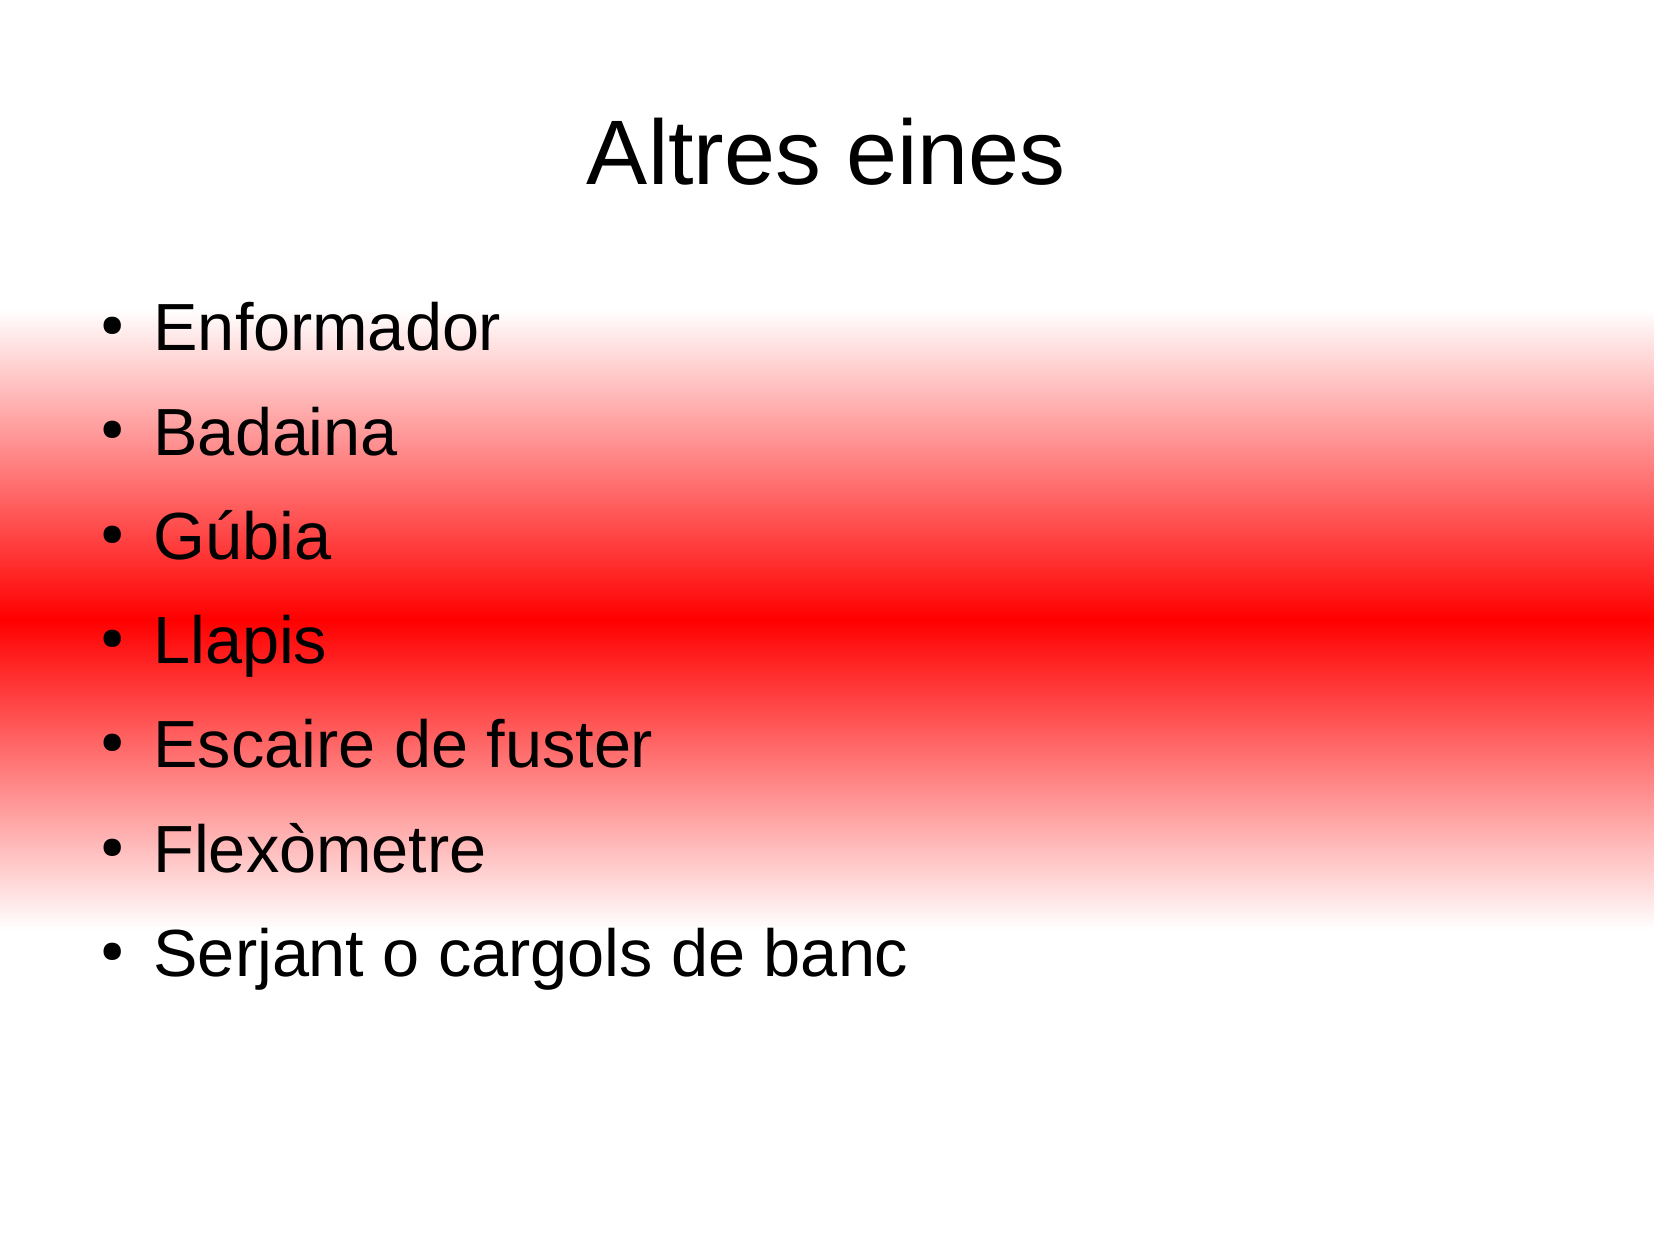

# Altres eines
Enformador
Badaina
Gúbia
Llapis
Escaire de fuster
Flexòmetre
Serjant o cargols de banc